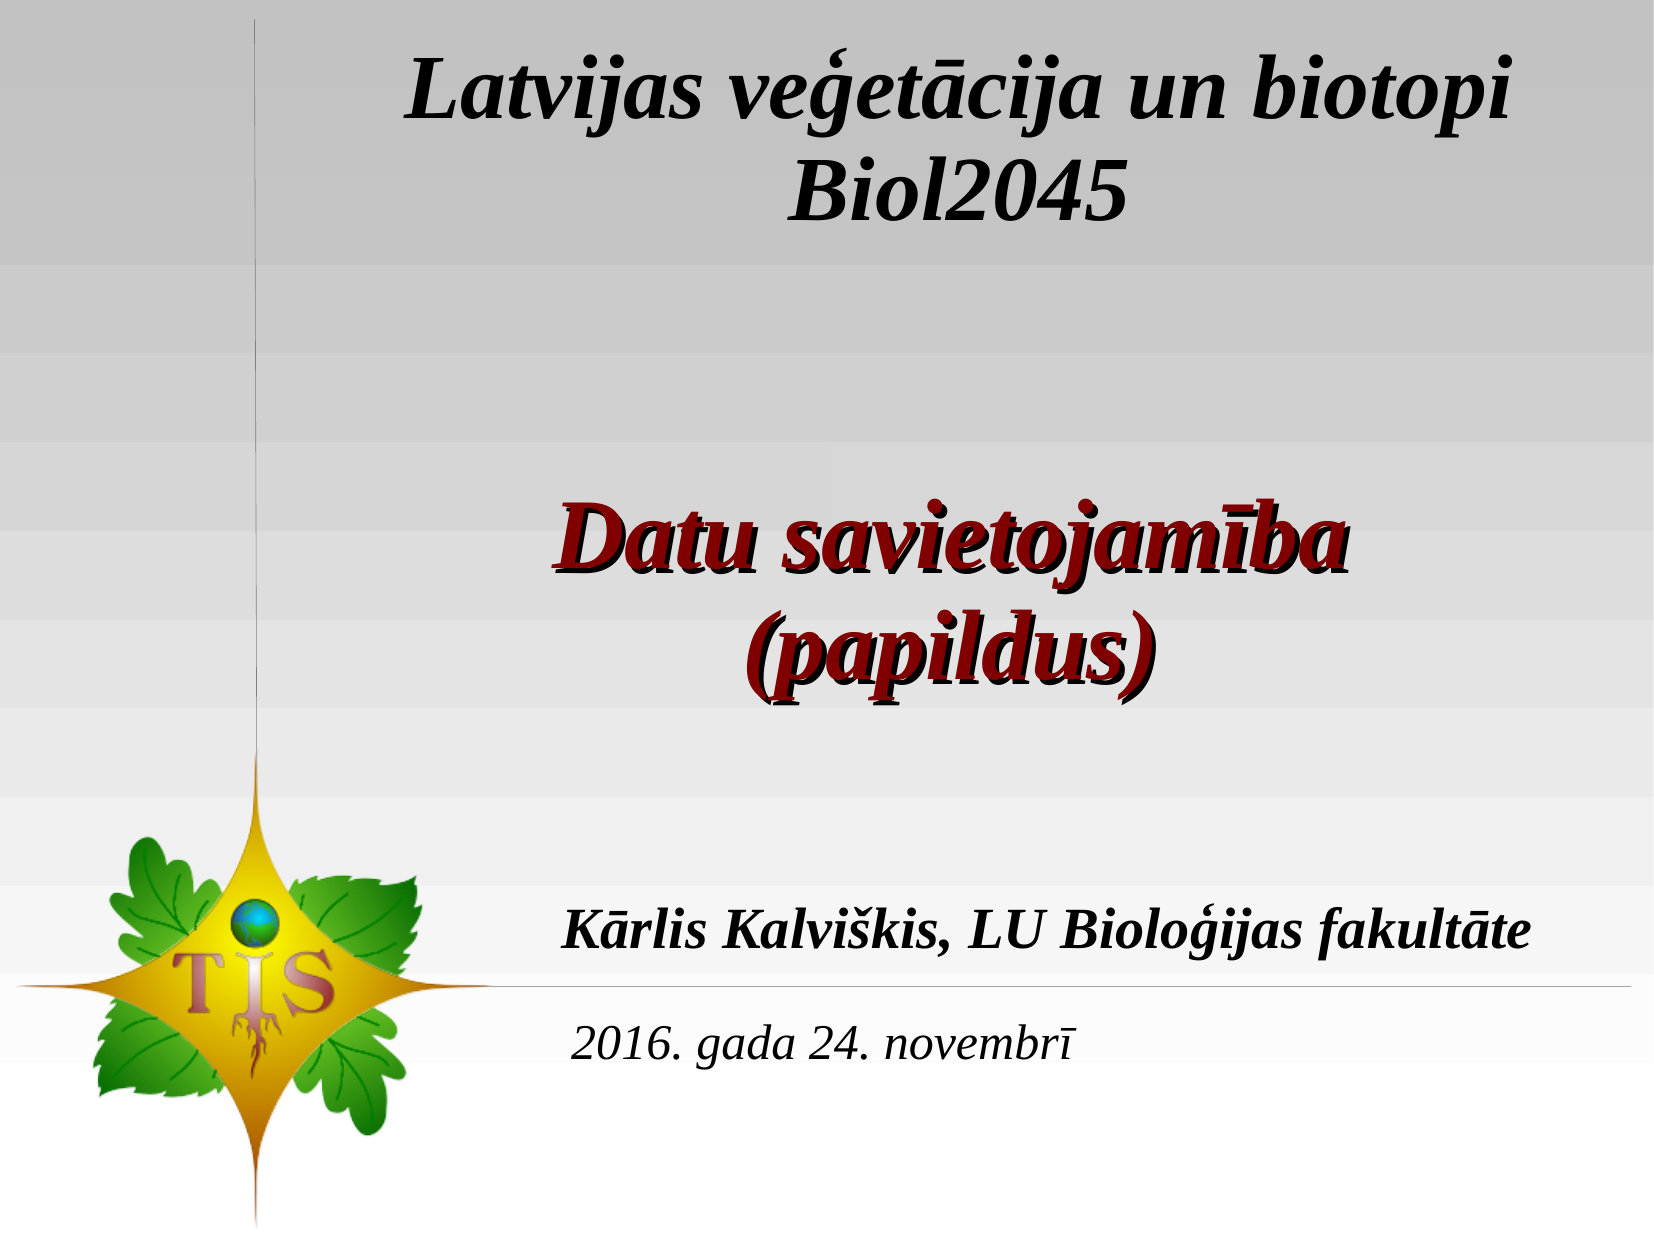

# Datu savietojamība (papildus)
2016. gada 24. novembrī